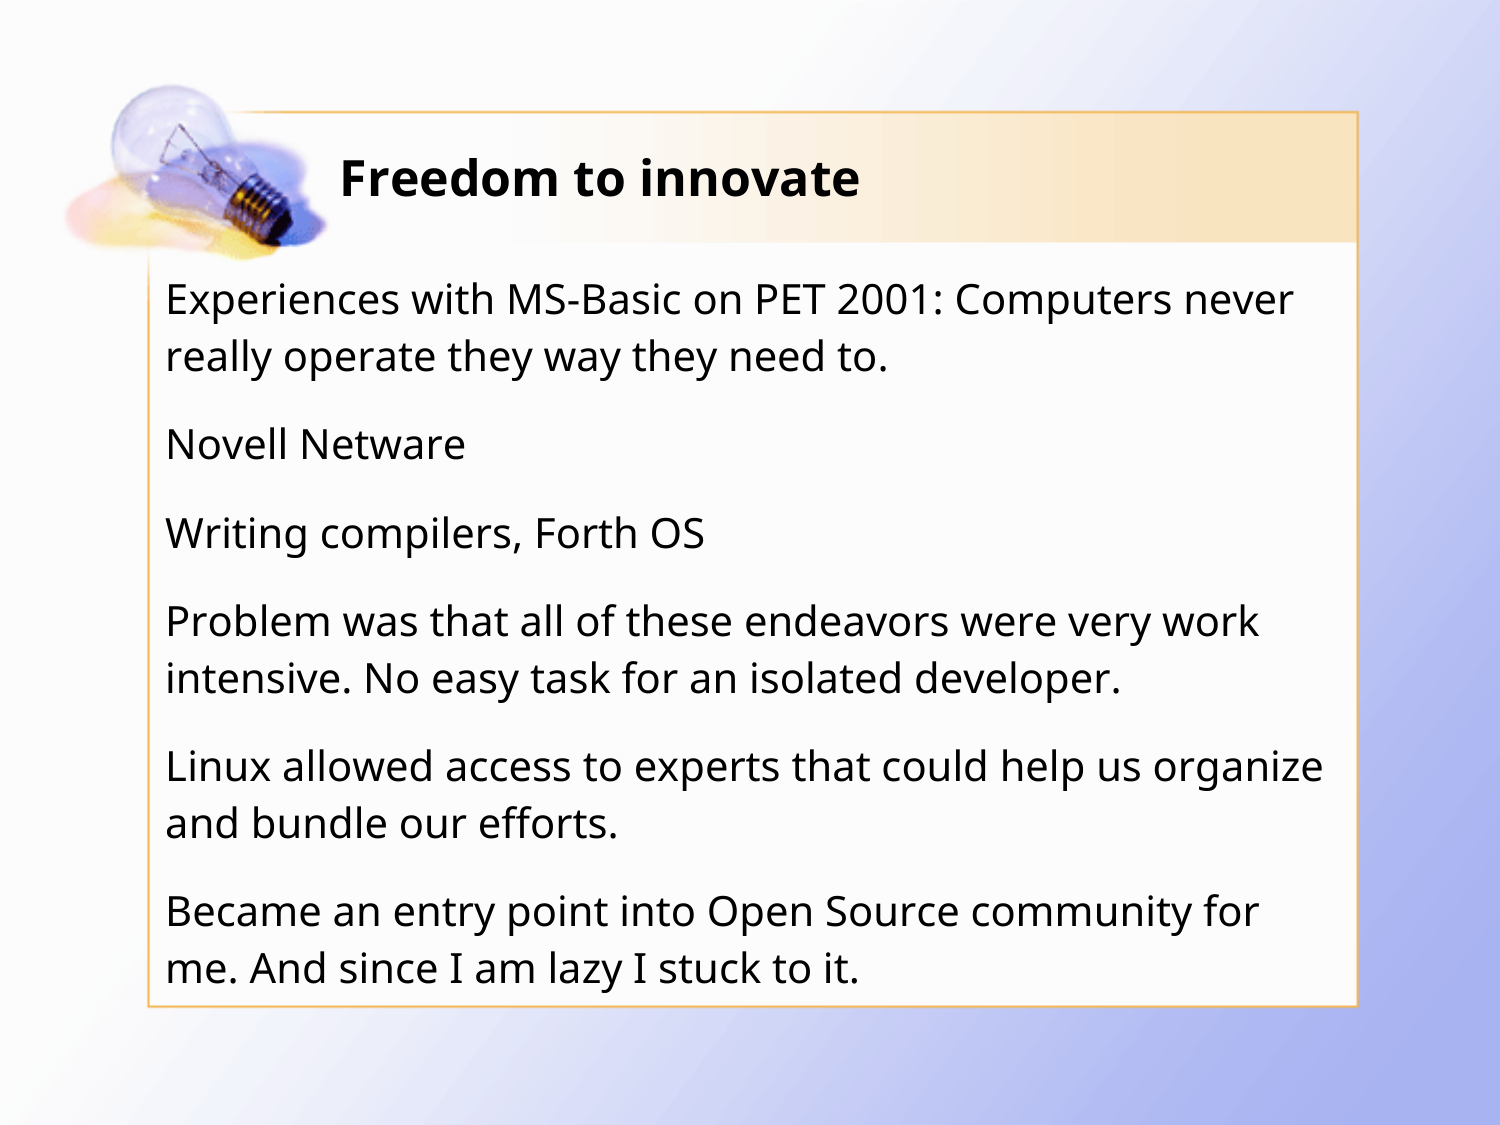

# Freedom to innovate
Experiences with MS-Basic on PET 2001: Computers never really operate they way they need to.
Novell Netware
Writing compilers, Forth OS
Problem was that all of these endeavors were very work intensive. No easy task for an isolated developer.
Linux allowed access to experts that could help us organize and bundle our efforts.
Became an entry point into Open Source community for me. And since I am lazy I stuck to it.